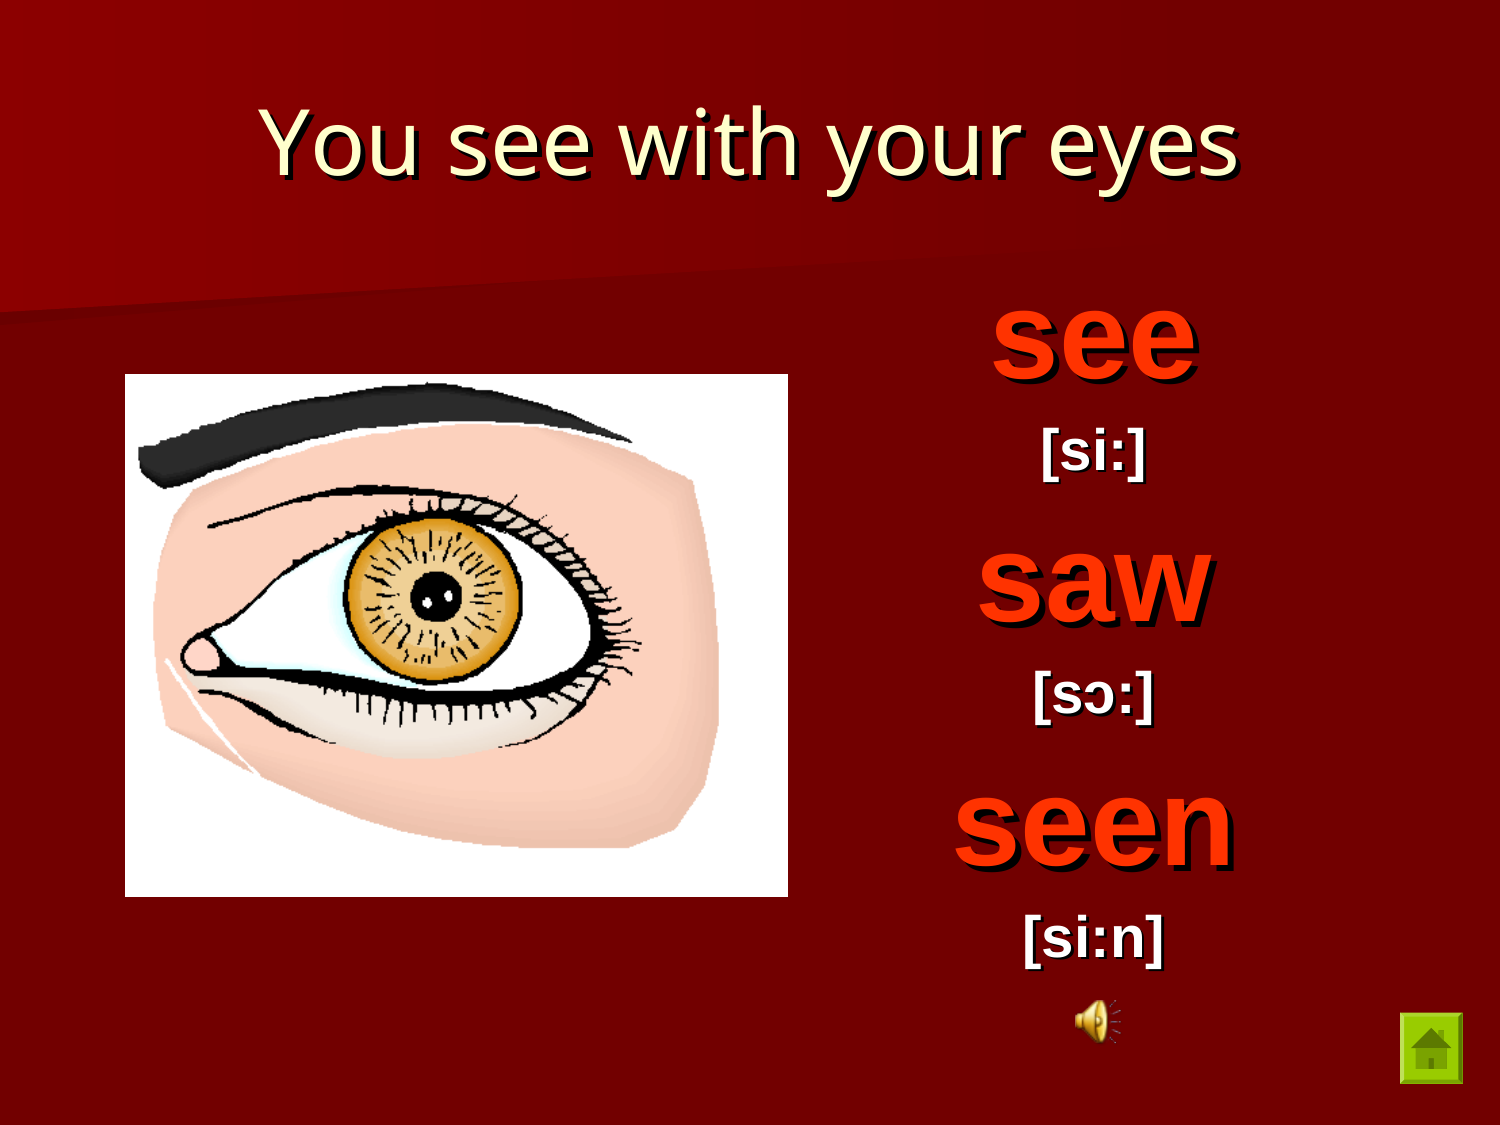

# You see with your eyes
see
[si:]
saw
[sɔ:]
seen
[si:n]